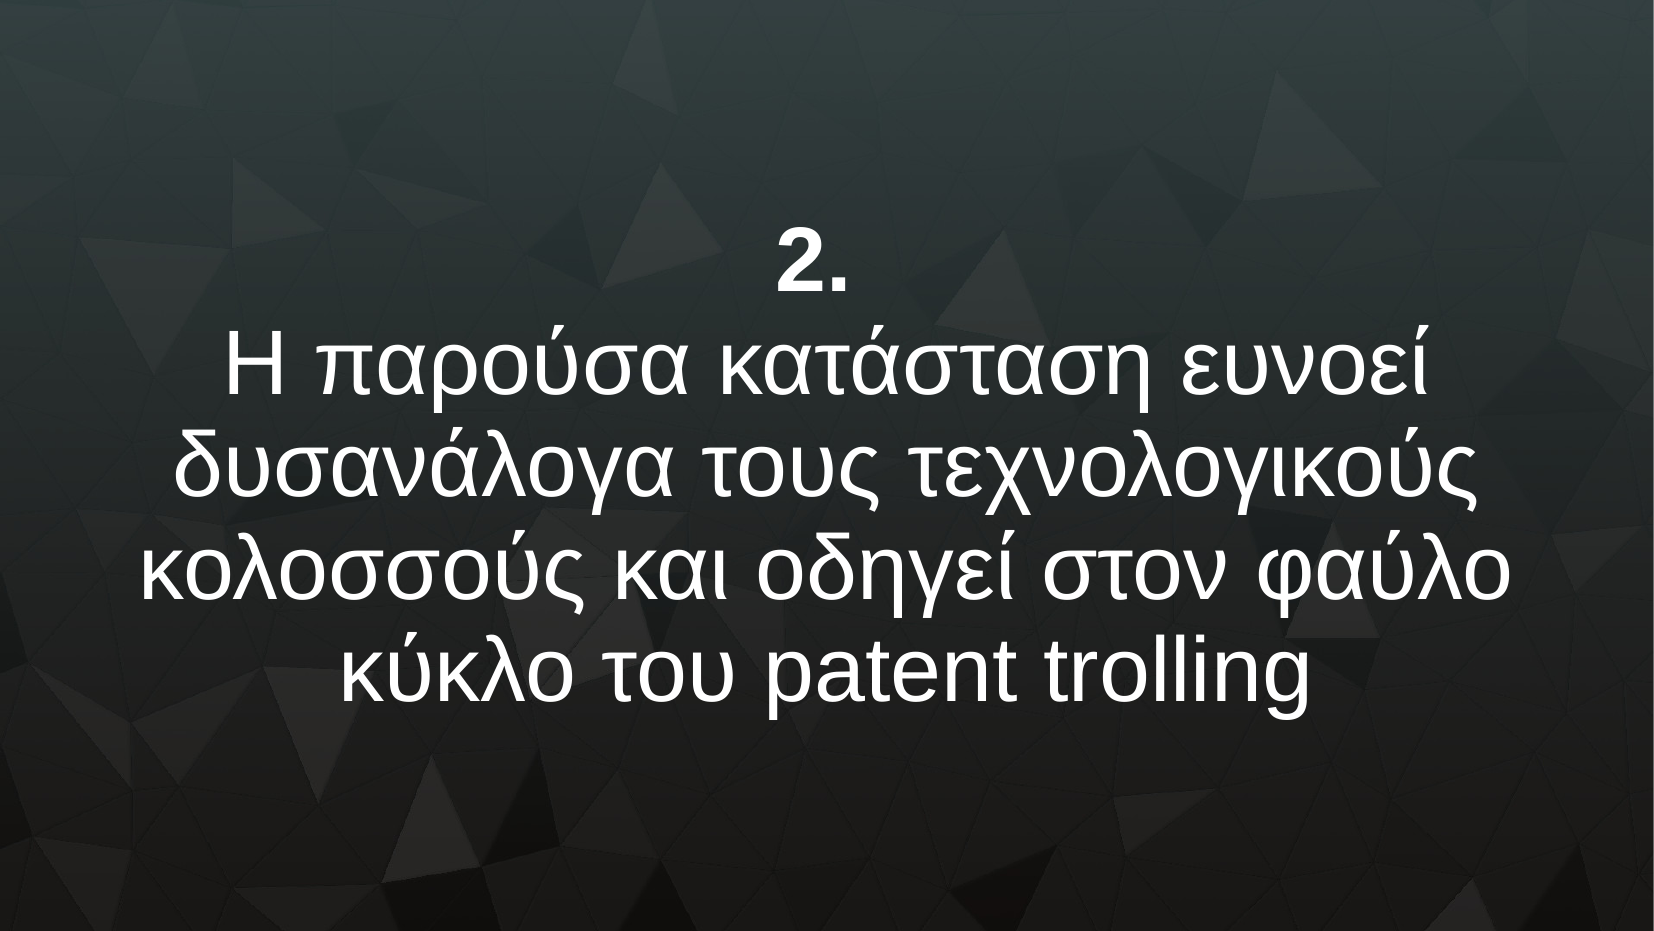

# 2. Η παρούσα κατάσταση ευνοεί δυσανάλογα τους τεχνολογικούς κολοσσούς και οδηγεί στον φαύλο κύκλο του patent trolling